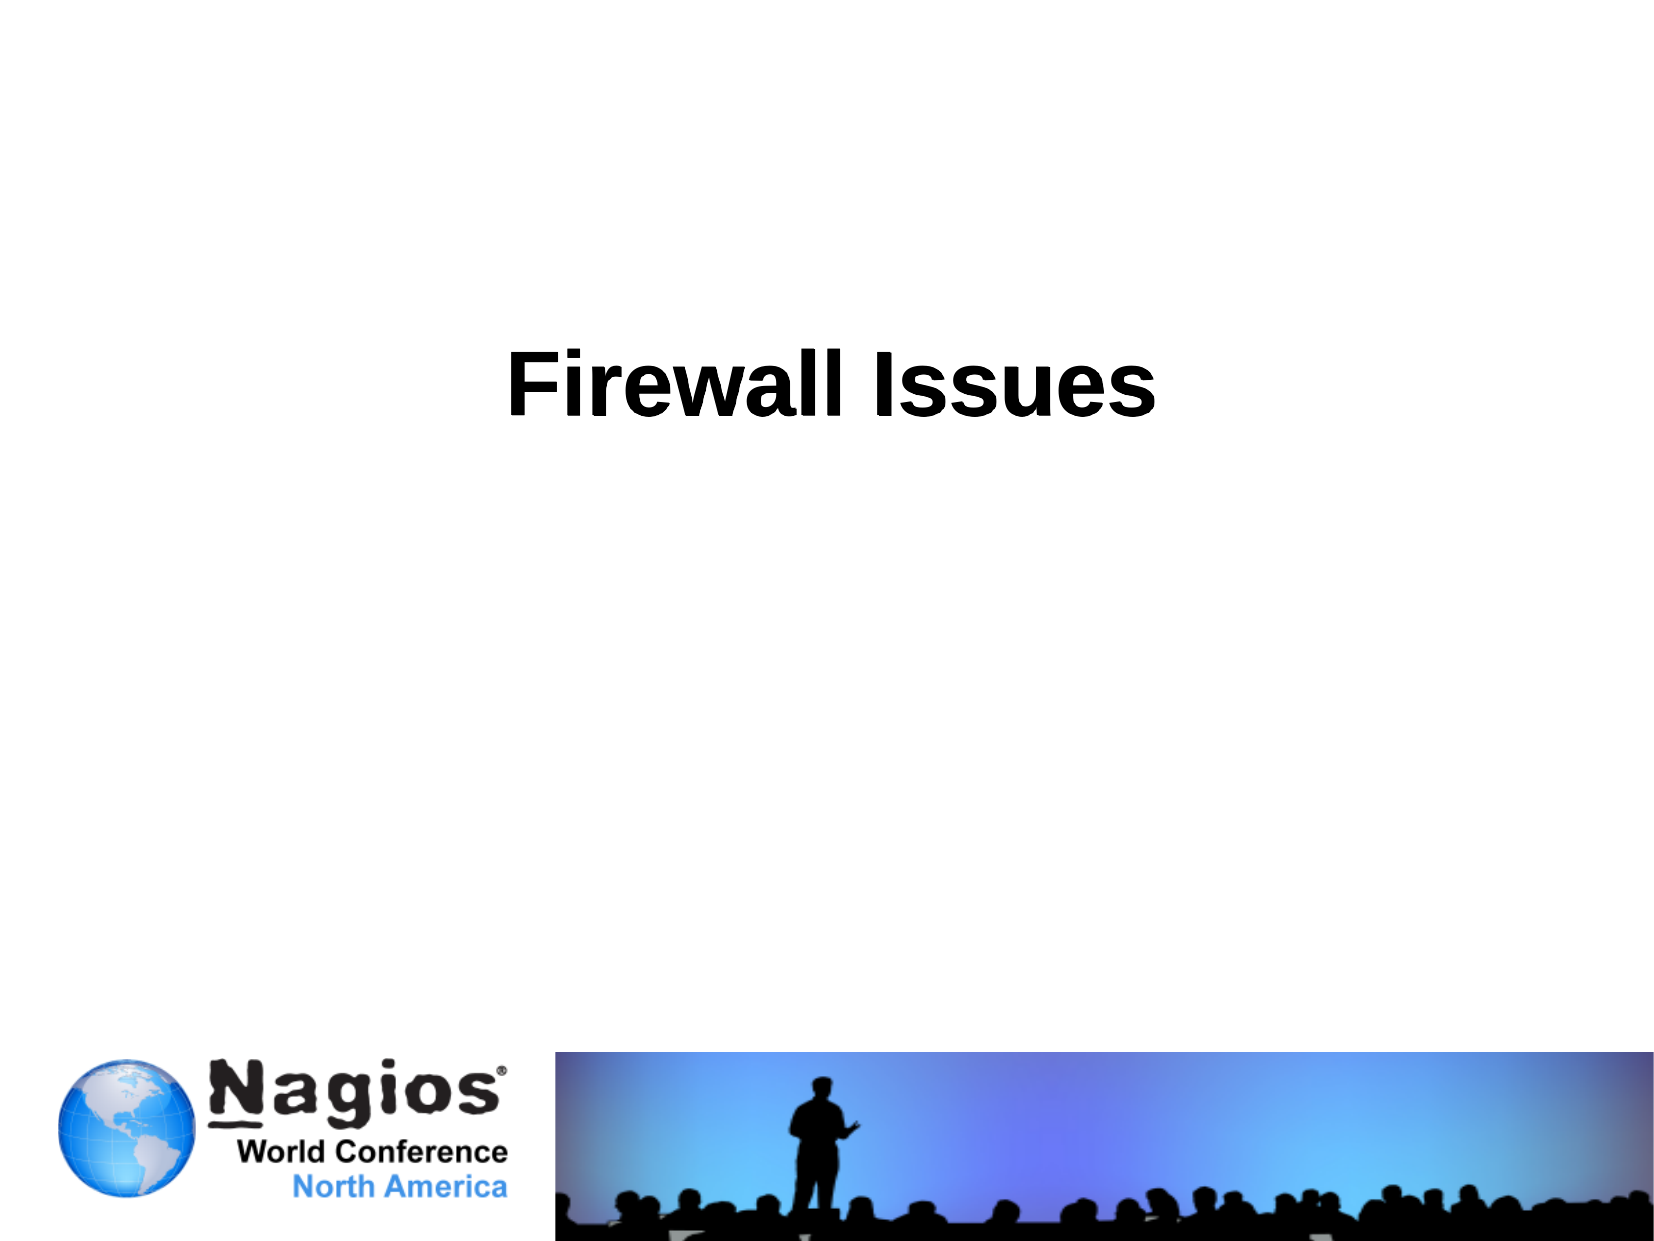

# Firewall Issues
2011
Nagios World Conference
29